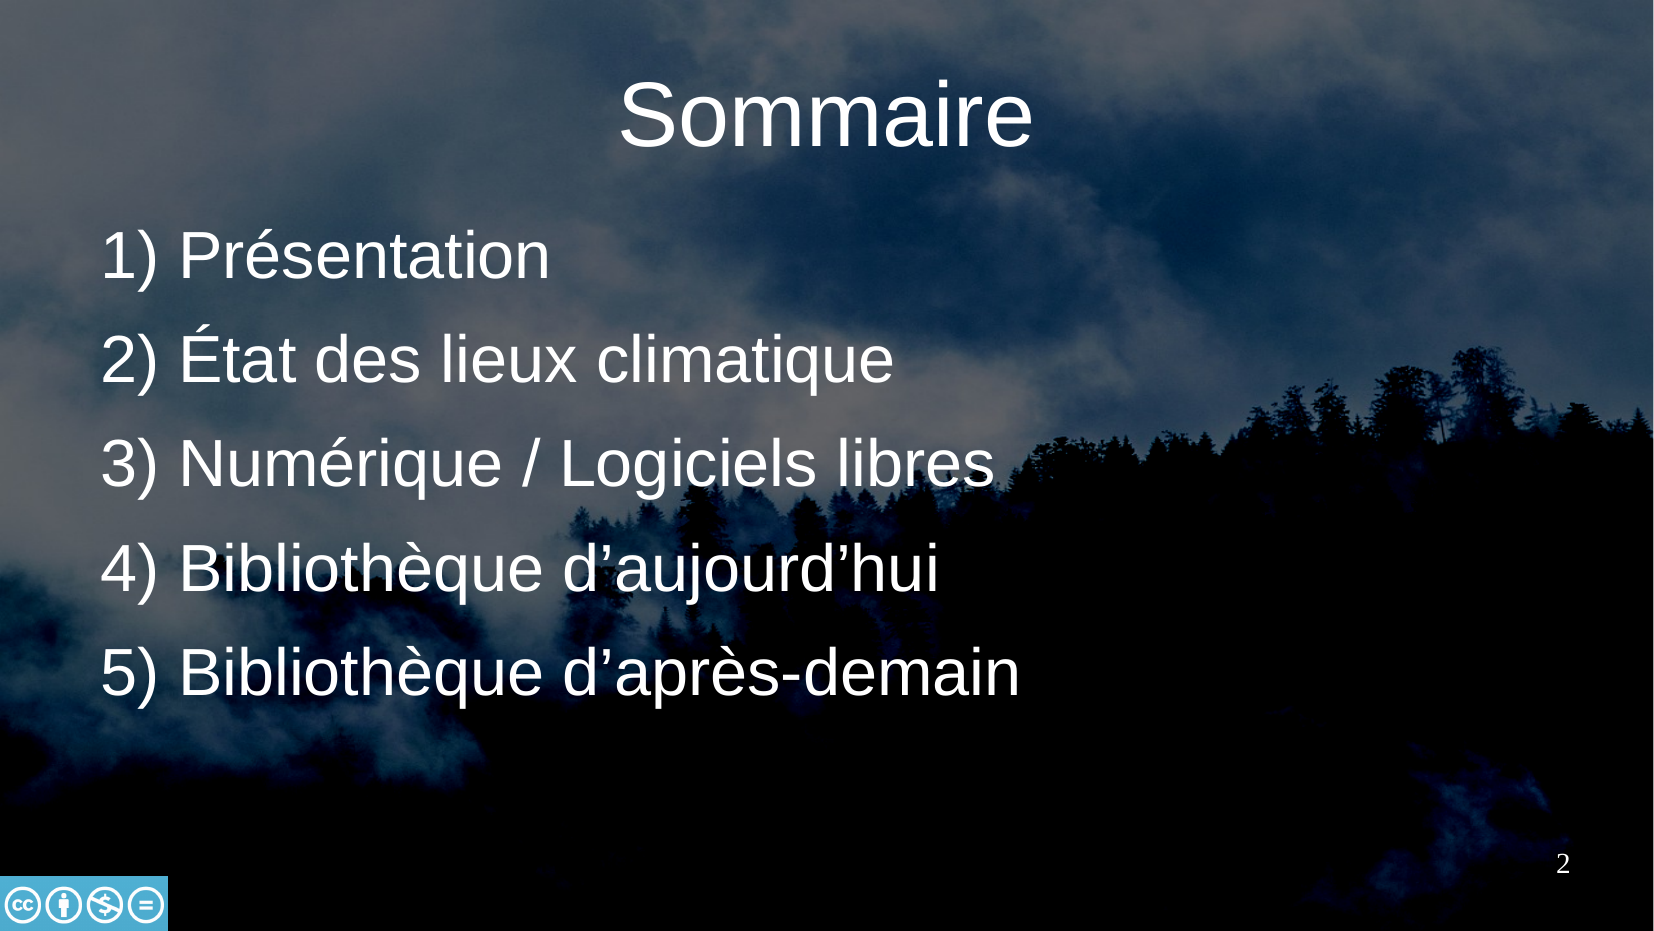

# Sommaire
 Présentation
 État des lieux climatique
 Numérique / Logiciels libres
 Bibliothèque d’aujourd’hui
 Bibliothèque d’après-demain
Présentation
2